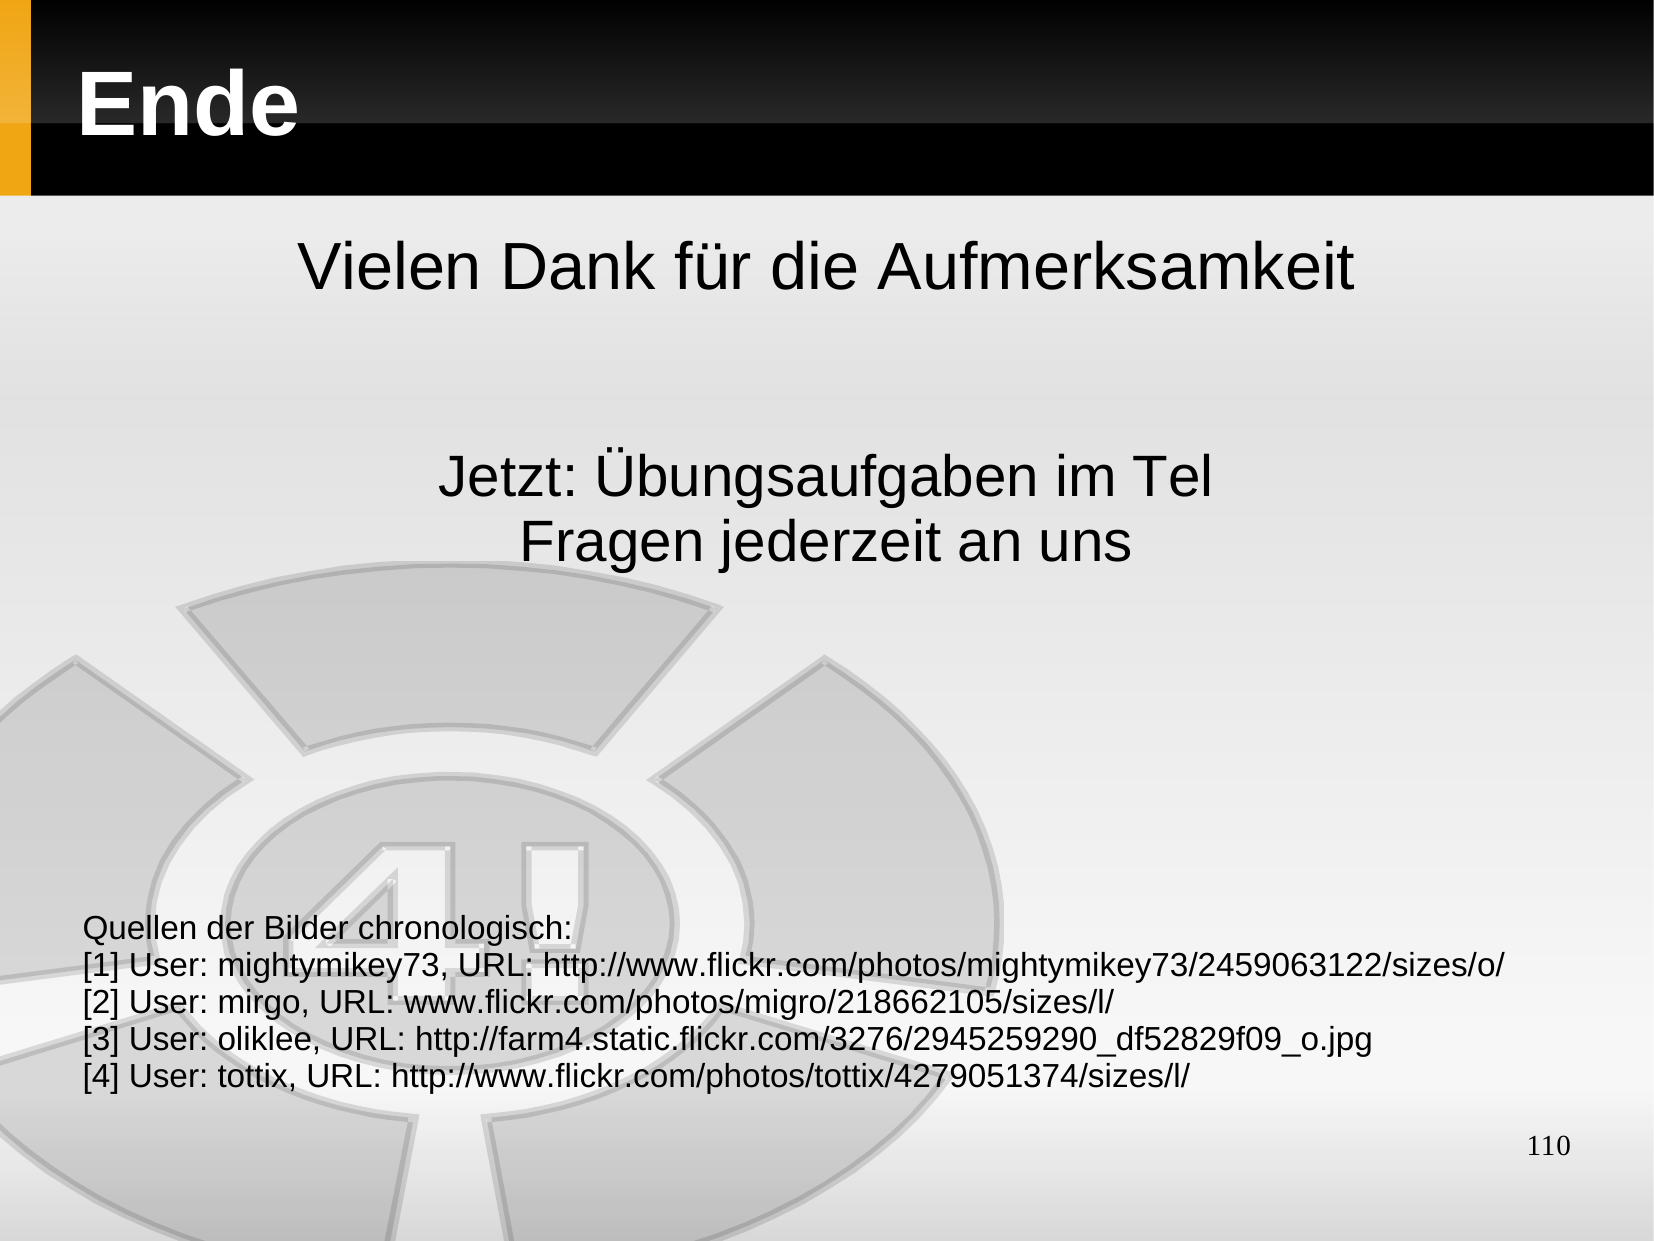

# Ende
Vielen Dank für die Aufmerksamkeit
Jetzt: Übungsaufgaben im Tel
Fragen jederzeit an uns
Quellen der Bilder chronologisch:
[1] User: mightymikey73, URL: http://www.flickr.com/photos/mightymikey73/2459063122/sizes/o/
[2] User: mirgo, URL: www.flickr.com/photos/migro/218662105/sizes/l/
[3] User: oliklee, URL: http://farm4.static.flickr.com/3276/2945259290_df52829f09_o.jpg
[4] User: tottix, URL: http://www.flickr.com/photos/tottix/4279051374/sizes/l/
110